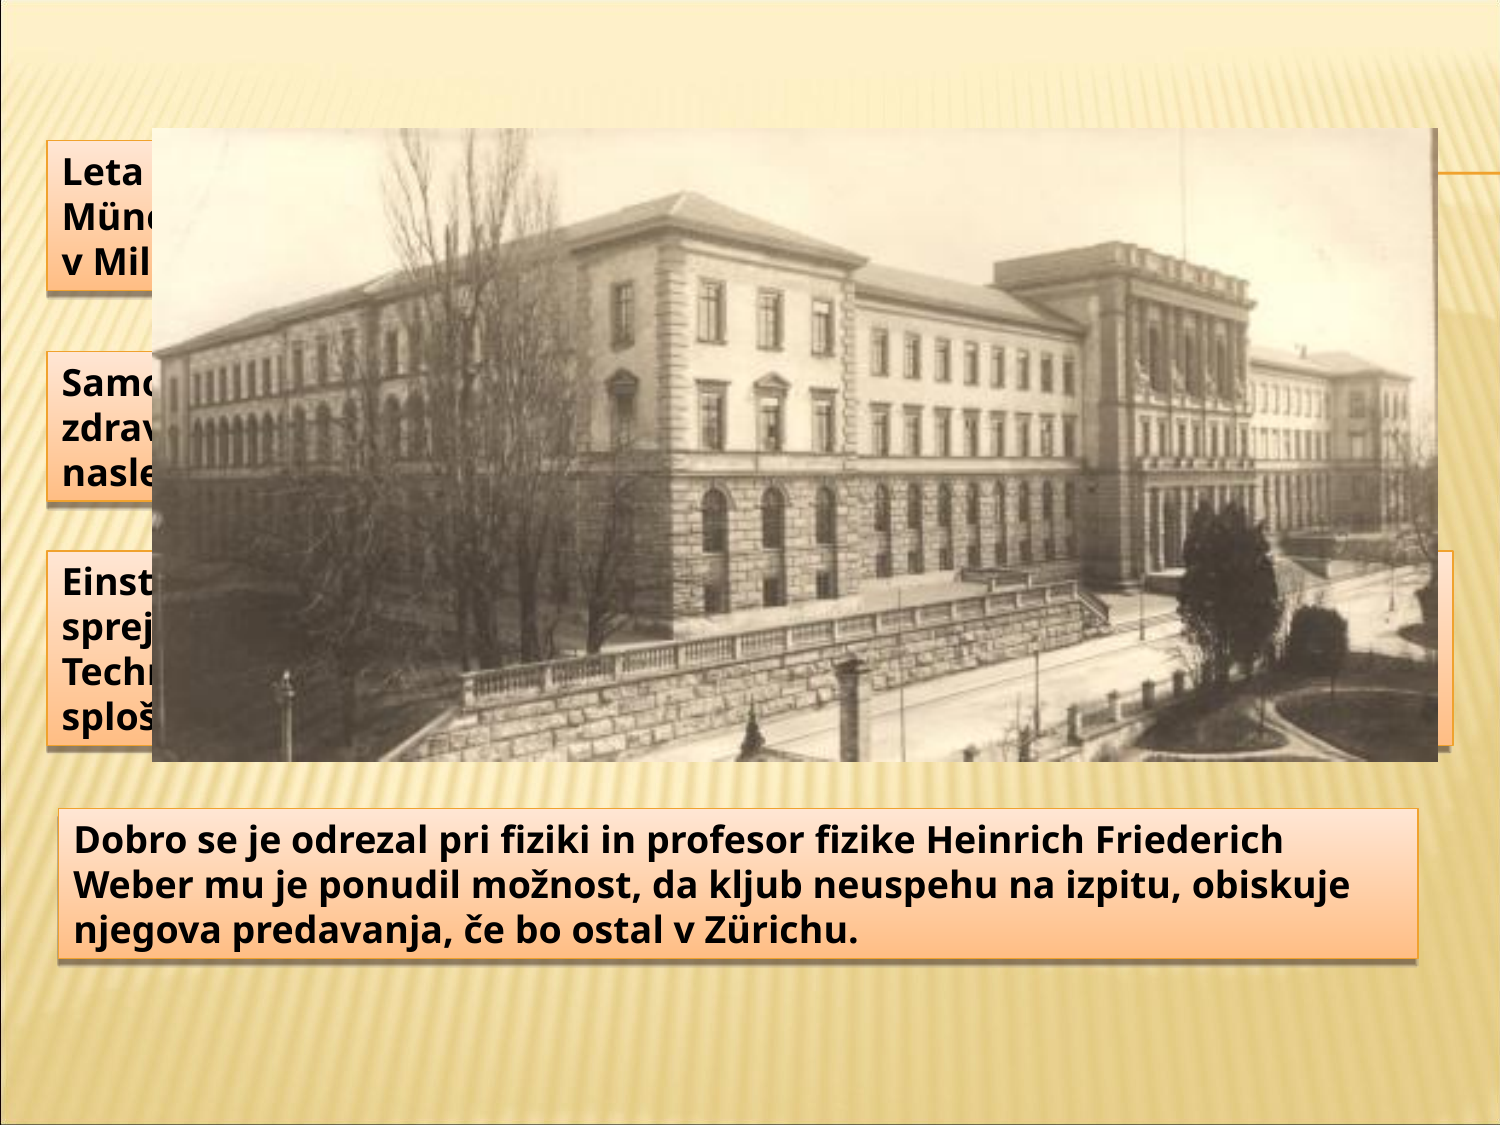

Leta 1894 se je družina preselila v Italijo, vendar Albert je ostal v Münchnu, da bi končal šolanje. Leto kasneje se je družina preselila v Milano nato pa v Švico.
Samota ga je zelo potrla, zato je odšel po potrdilo zdravnika in dobil odpustnico iz šole. Spomladi naslednjega leta je odpotoval v Milano.
Einsteinu so jeseni 1895 posebej dovolili, da kljub mladosti delal sprejemni izpit za državno tehniško visoko šolo (Eidgenössische Technische Hochschule (ETH)) v Zürichu. Izpita ni naredil saj je bilo pri splošnih predmetih njegovo znanje preveč pomanjkljivo.
Dobro se je odrezal pri fiziki in profesor fizike Heinrich Friederich Weber mu je ponudil možnost, da kljub neuspehu na izpitu, obiskuje njegova predavanja, če bo ostal v Zürichu.